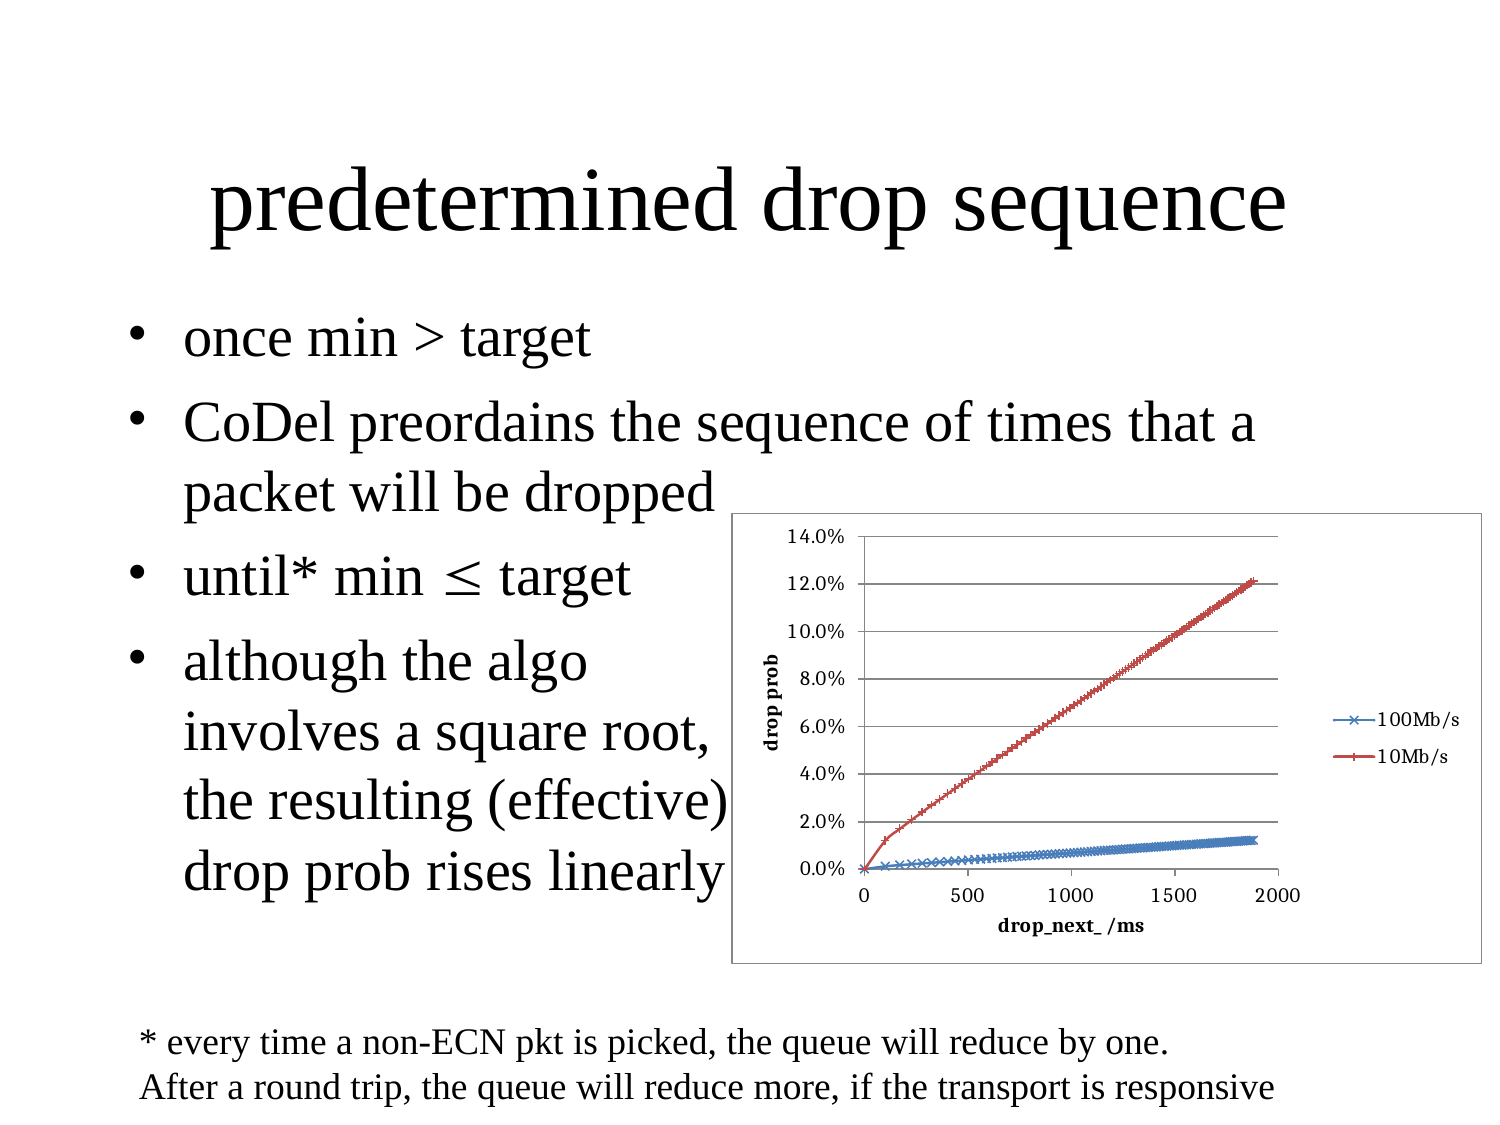

predetermined drop sequence
once min > target
CoDel preordains the sequence of times that a packet will be dropped
until* min  target
although the algo
involves a square root,
the resulting (effective)
drop prob rises linearly
* every time a non-ECN pkt is picked, the queue will reduce by one.
After a round trip, the queue will reduce more, if the transport is responsive